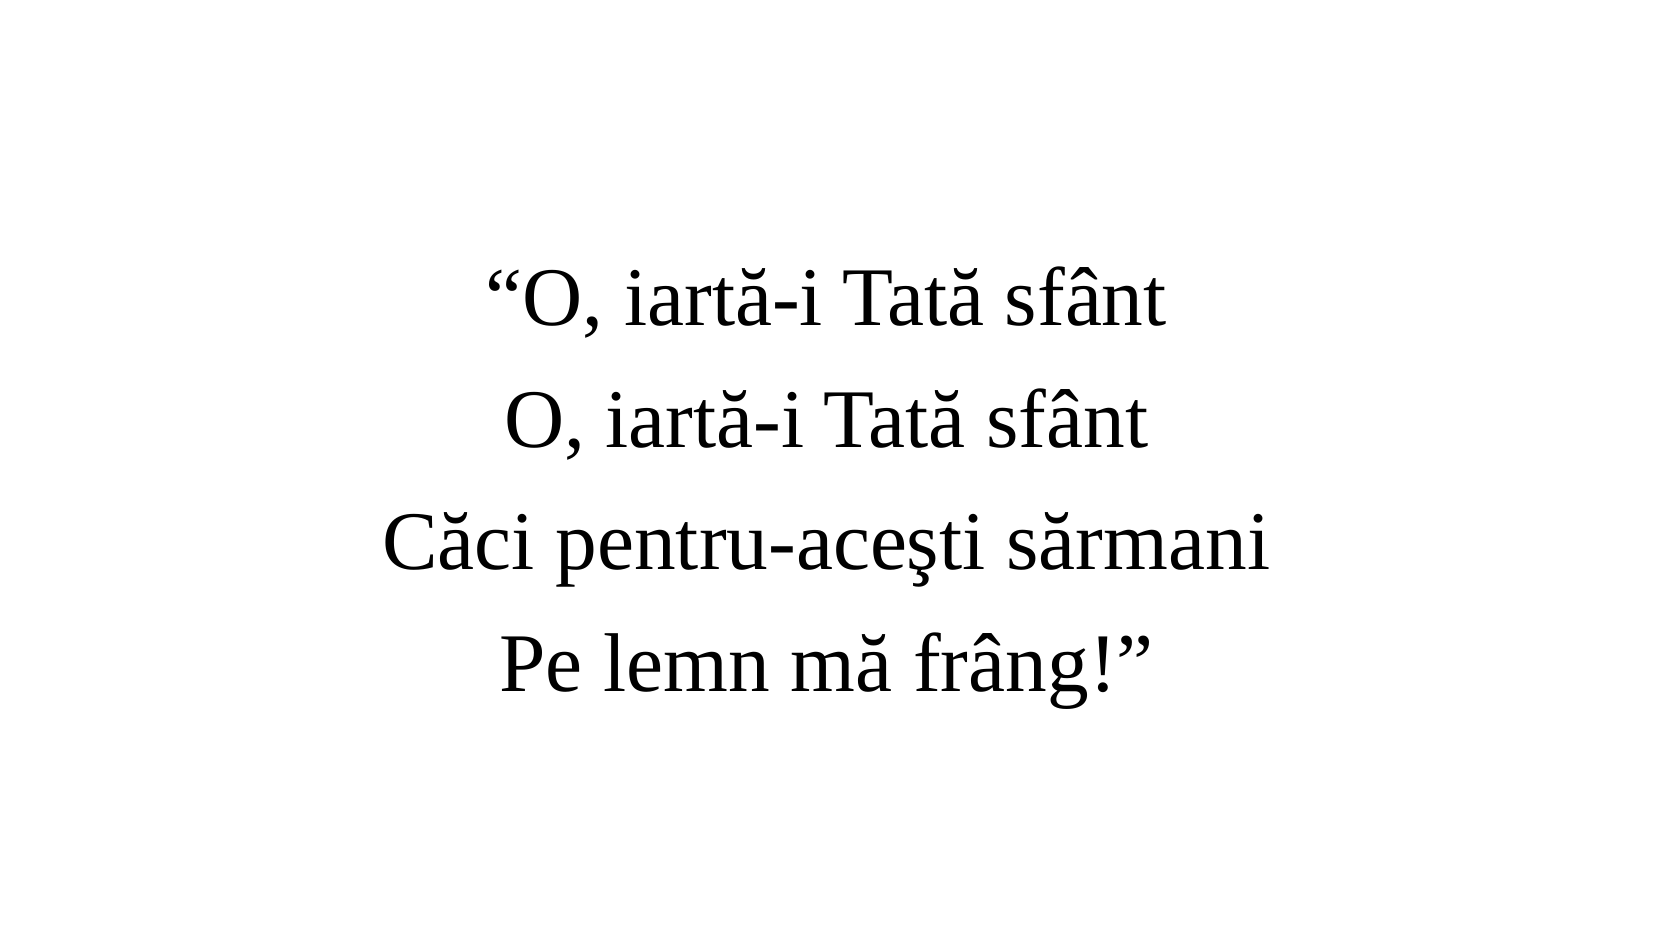

# “O, iartă-i Tată sfânt
O, iartă-i Tată sfânt
Căci pentru-aceşti sărmani
Pe lemn mă frâng!”